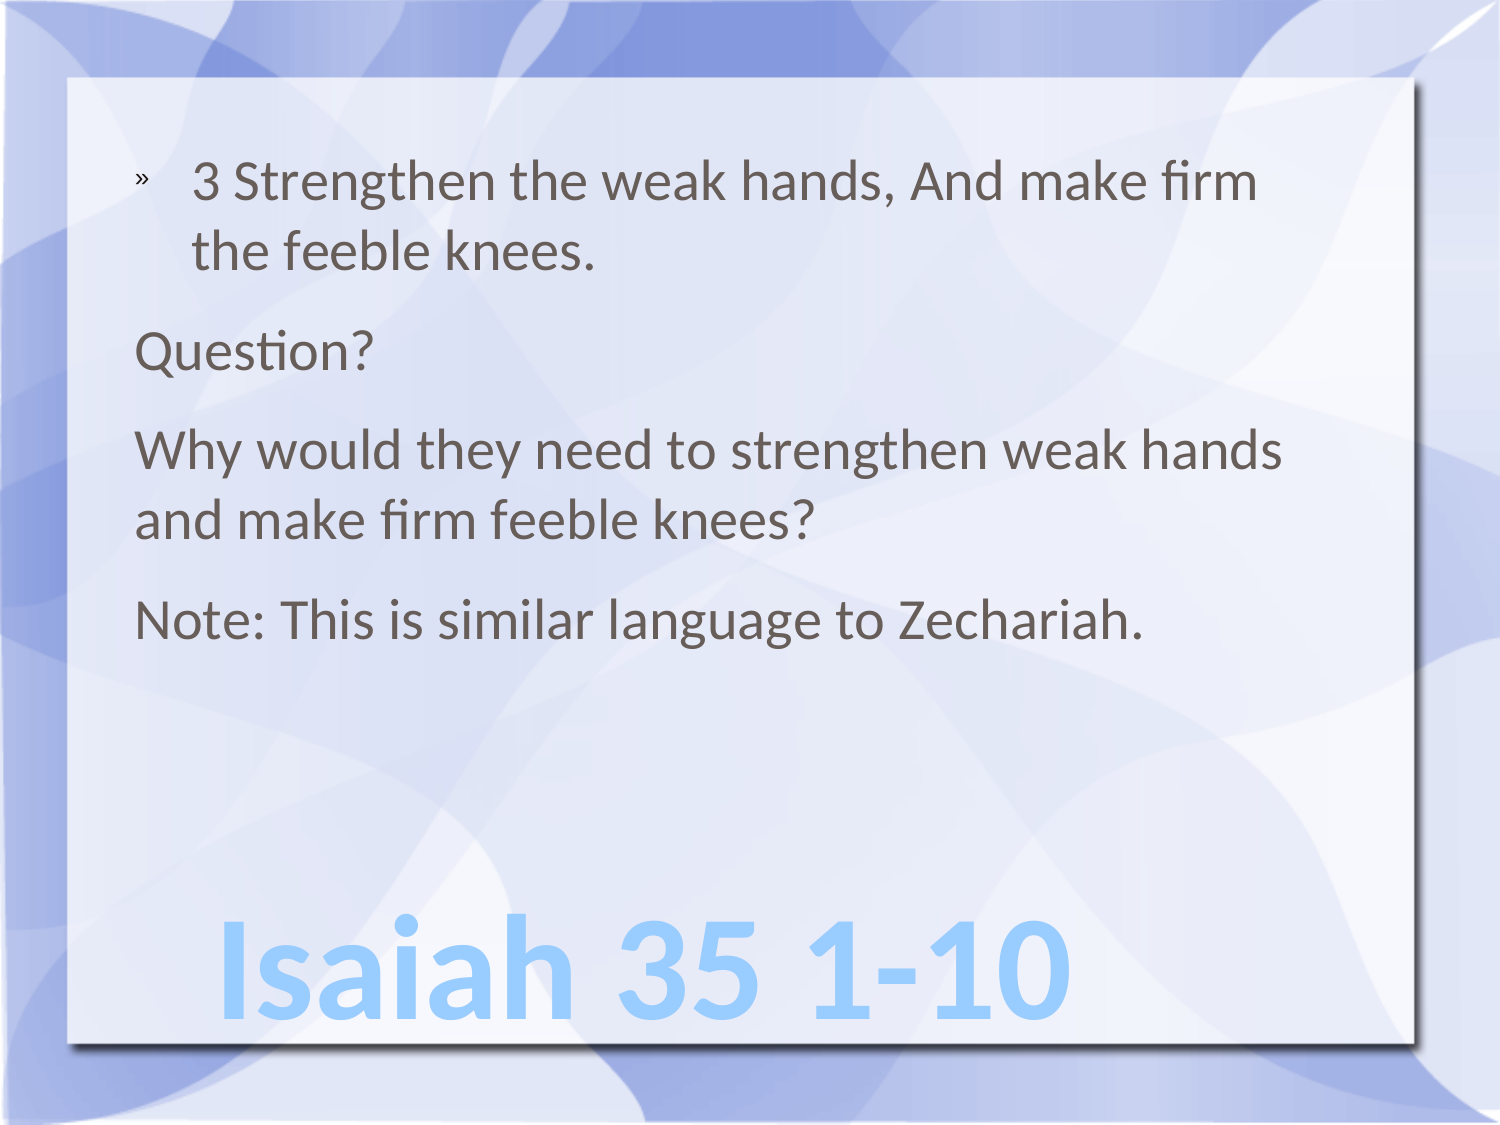

3 Strengthen the weak hands, And make firm the feeble knees.
Question?
Why would they need to strengthen weak hands and make firm feeble knees?
Note: This is similar language to Zechariah.
# Isaiah 35 1-10